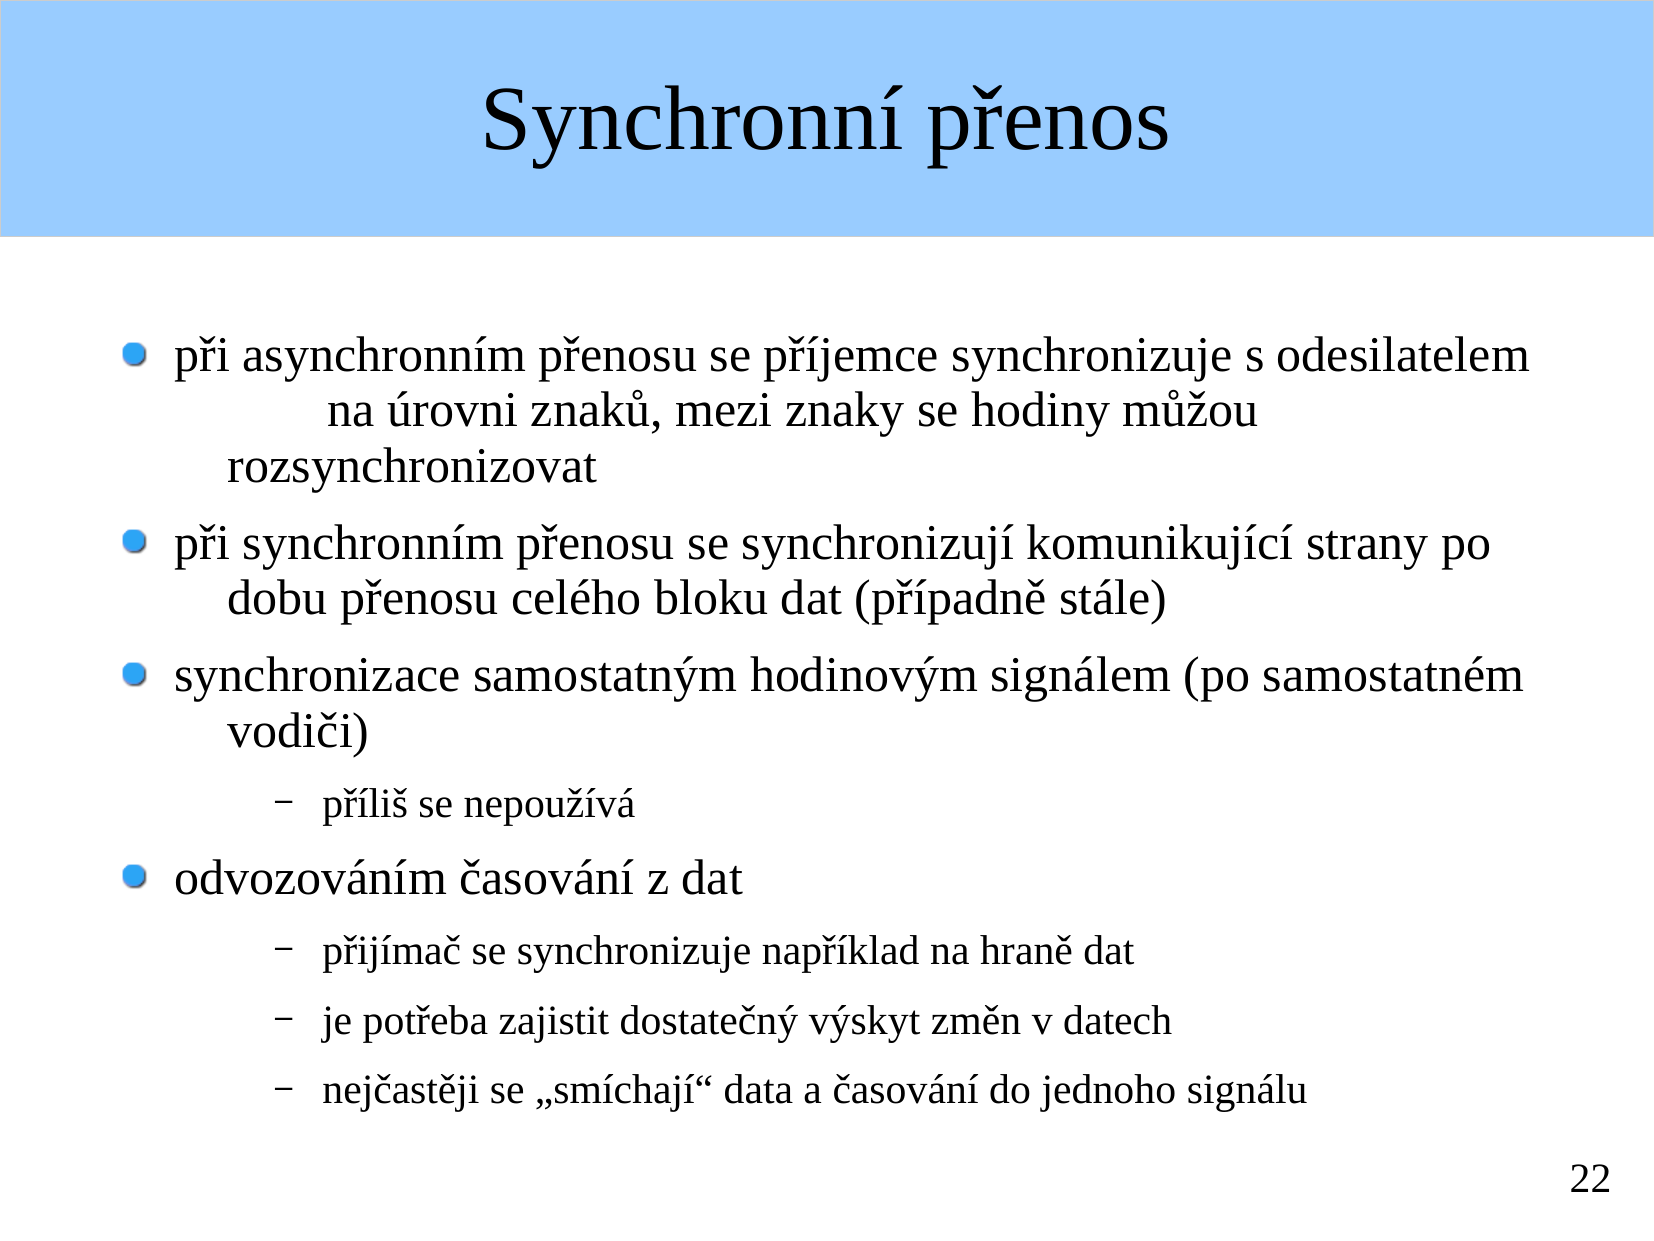

# Synchronní přenos
při asynchronním přenosu se příjemce synchronizuje s odesilatelem na úrovni znaků, mezi znaky se hodiny můžou rozsynchronizovat
při synchronním přenosu se synchronizují komunikující strany po dobu přenosu celého bloku dat (případně stále)
synchronizace samostatným hodinovým signálem (po samostatném vodiči)
příliš se nepoužívá
odvozováním časování z dat
přijímač se synchronizuje například na hraně dat
je potřeba zajistit dostatečný výskyt změn v datech
nejčastěji se „smíchají“ data a časování do jednoho signálu